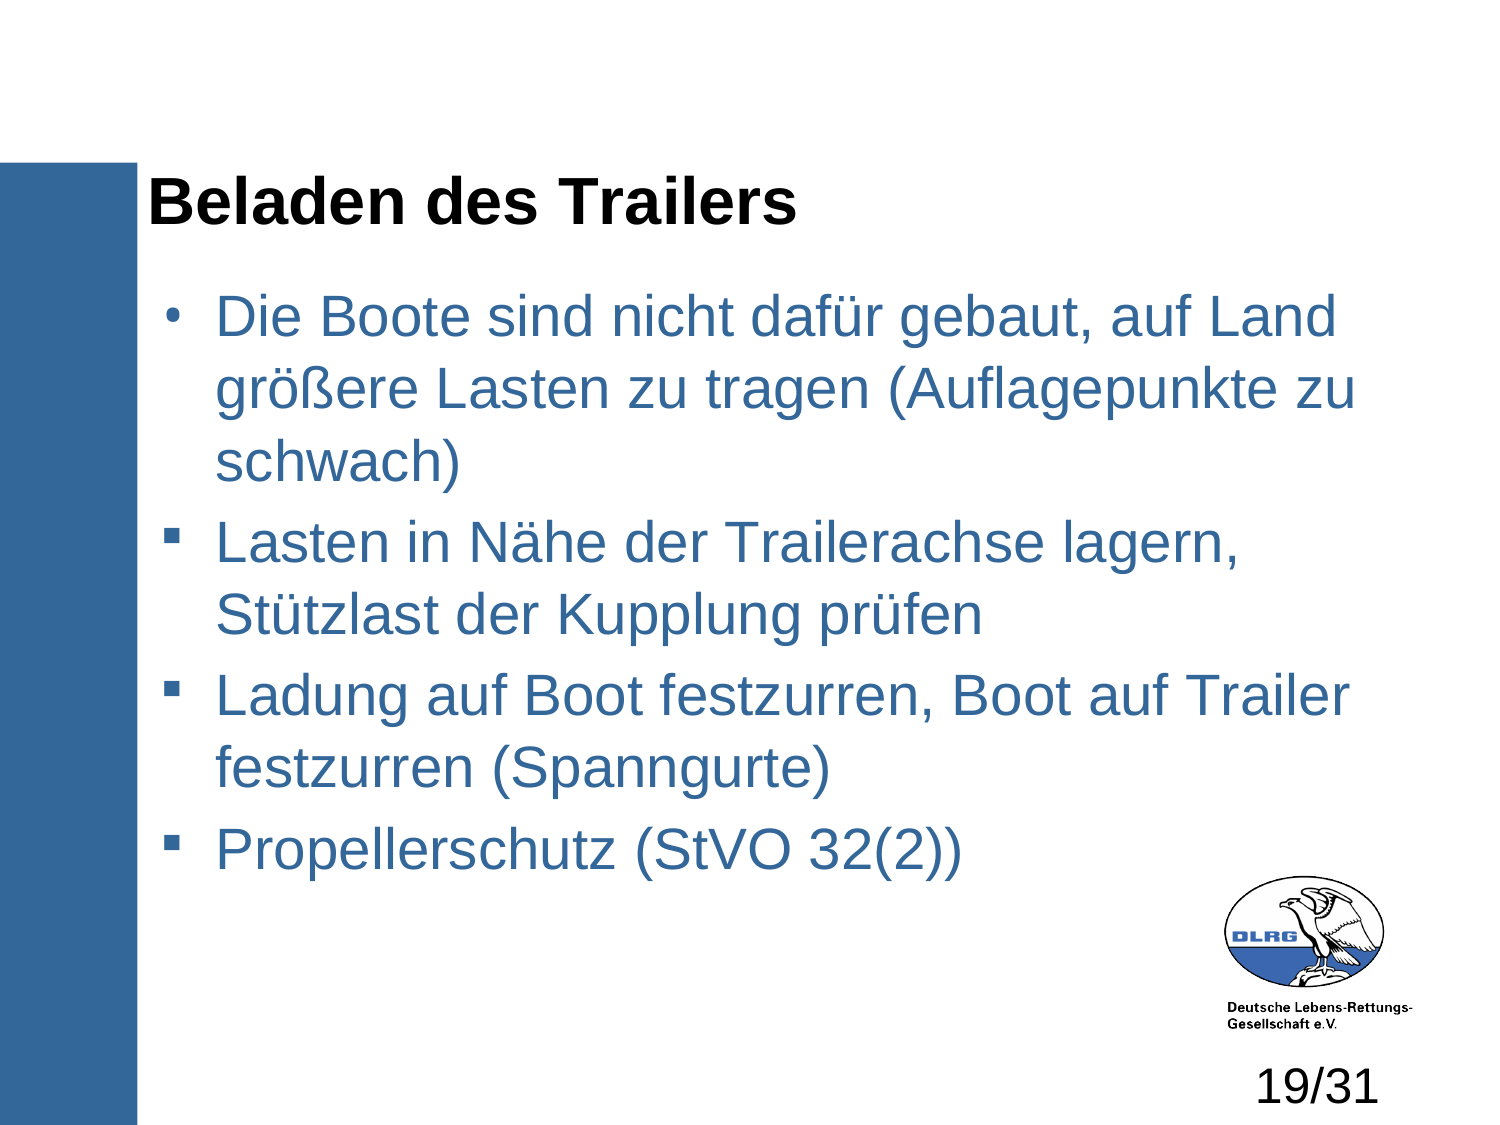

# Beladen des Trailers
Die Boote sind nicht dafür gebaut, auf Land größere Lasten zu tragen (Auflagepunkte zu schwach)‏
Lasten in Nähe der Trailerachse lagern, Stützlast der Kupplung prüfen
Ladung auf Boot festzurren, Boot auf Trailer festzurren (Spanngurte)‏
Propellerschutz (StVO 32(2))‏
19/31